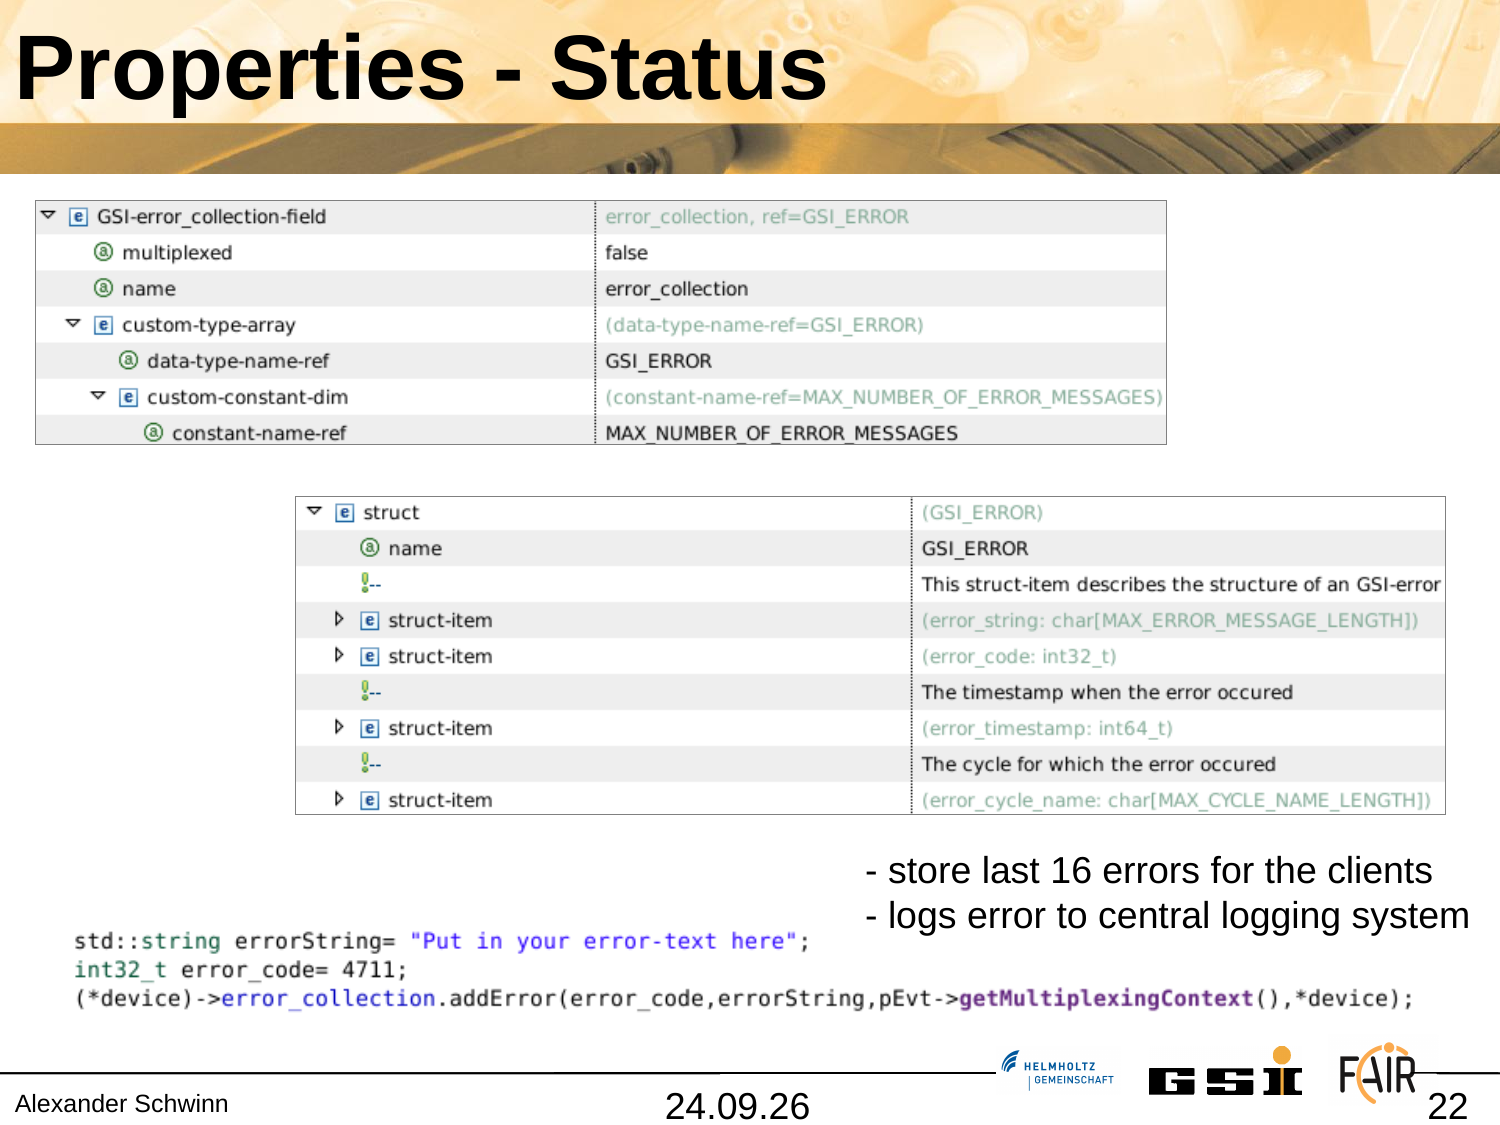

# Properties - Status
- store last 16 errors for the clients
- logs error to central logging system
22